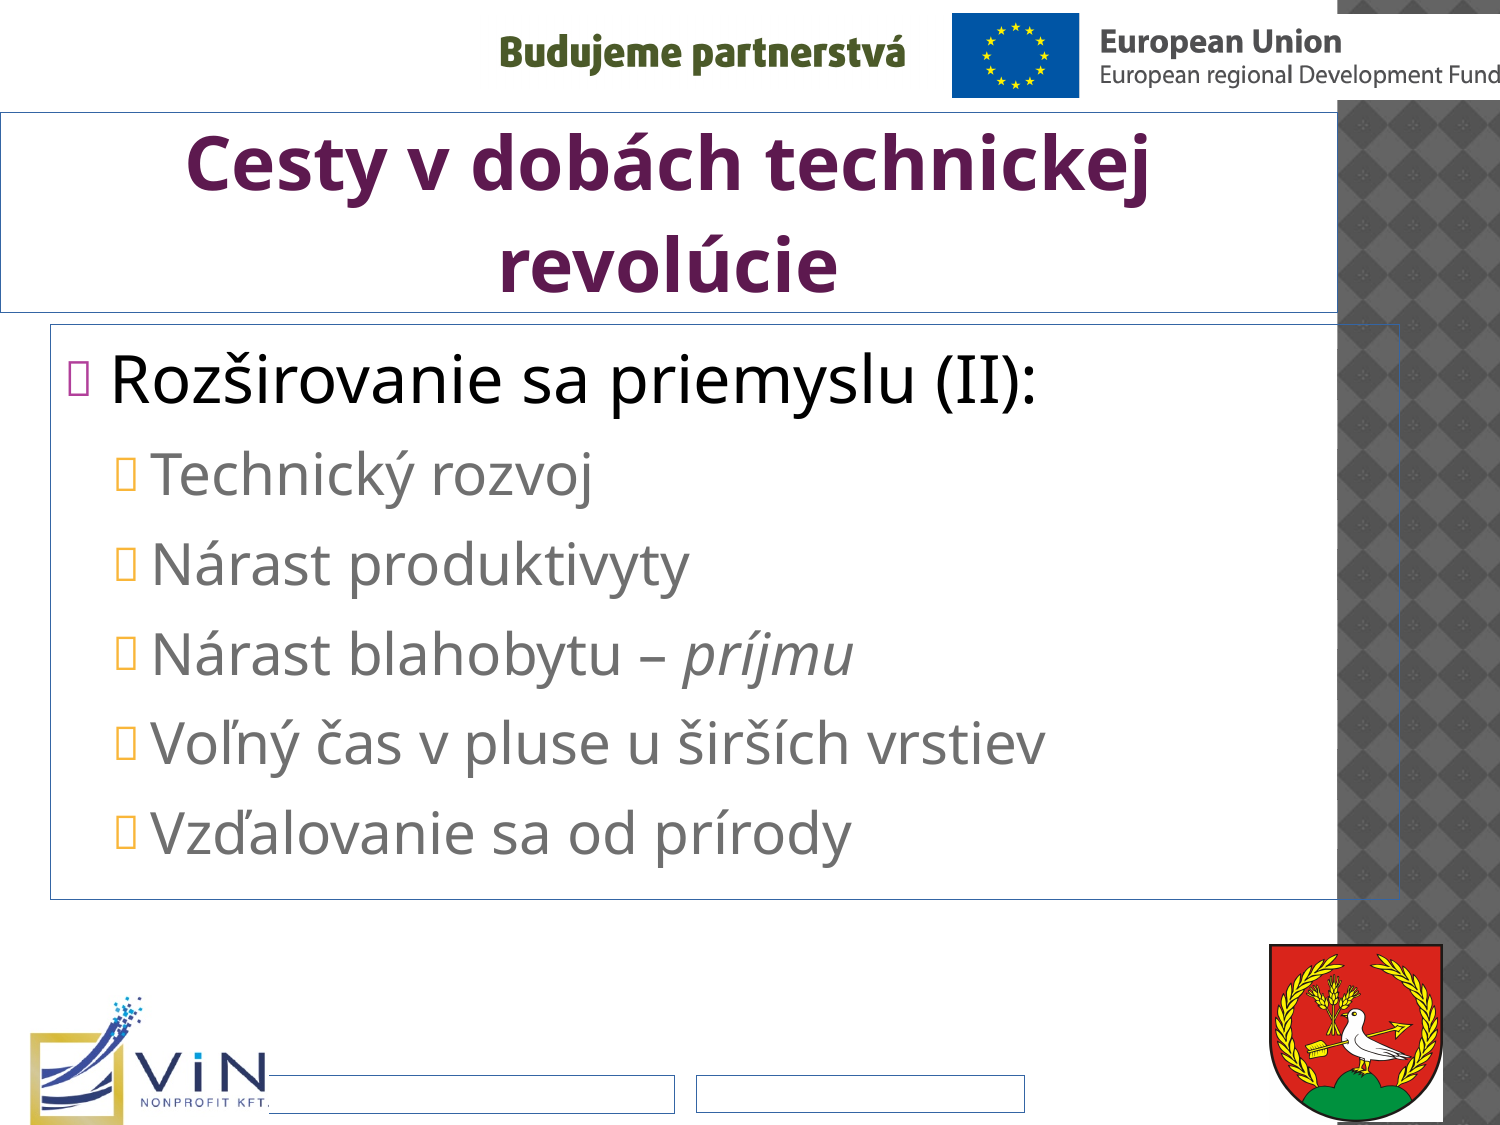

# Cesty v dobách technickej revolúcie
Rozširovanie sa priemyslu (II):
Technický rozvoj
Nárast produktivyty
Nárast blahobytu – príjmu
Voľný čas v pluse u širších vrstiev
Vzďalovanie sa od prírody